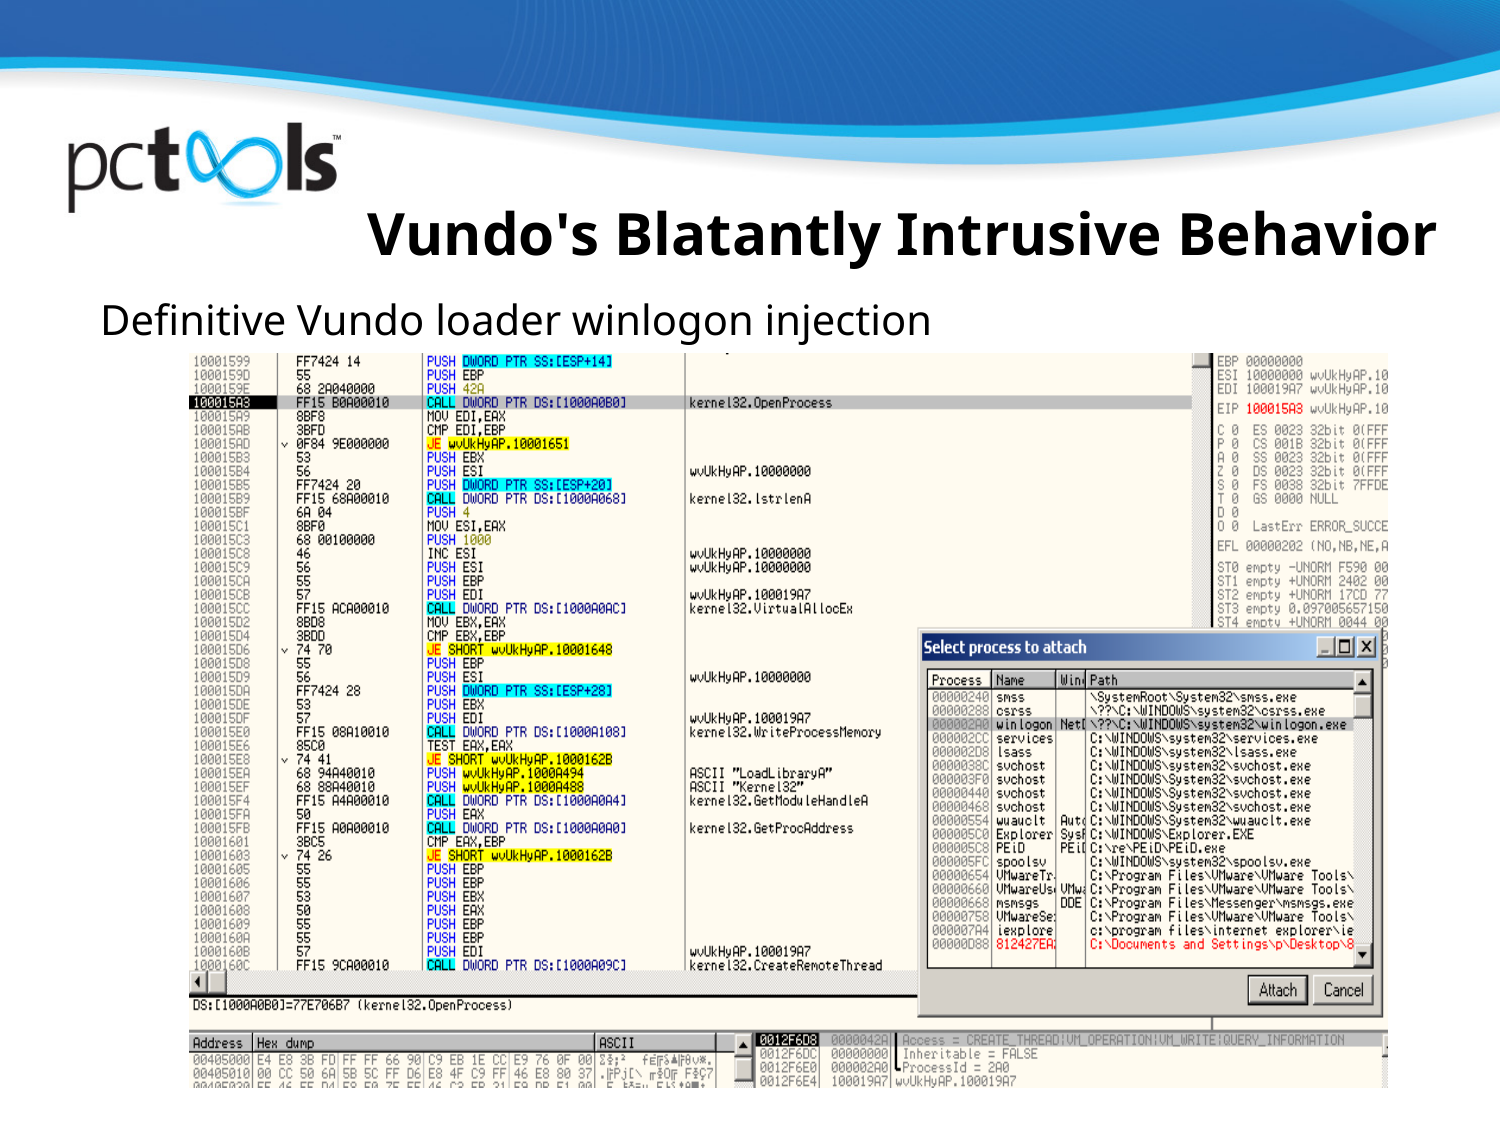

# Vundo's Blatantly Intrusive Behavior
Definitive Vundo loader winlogon injection